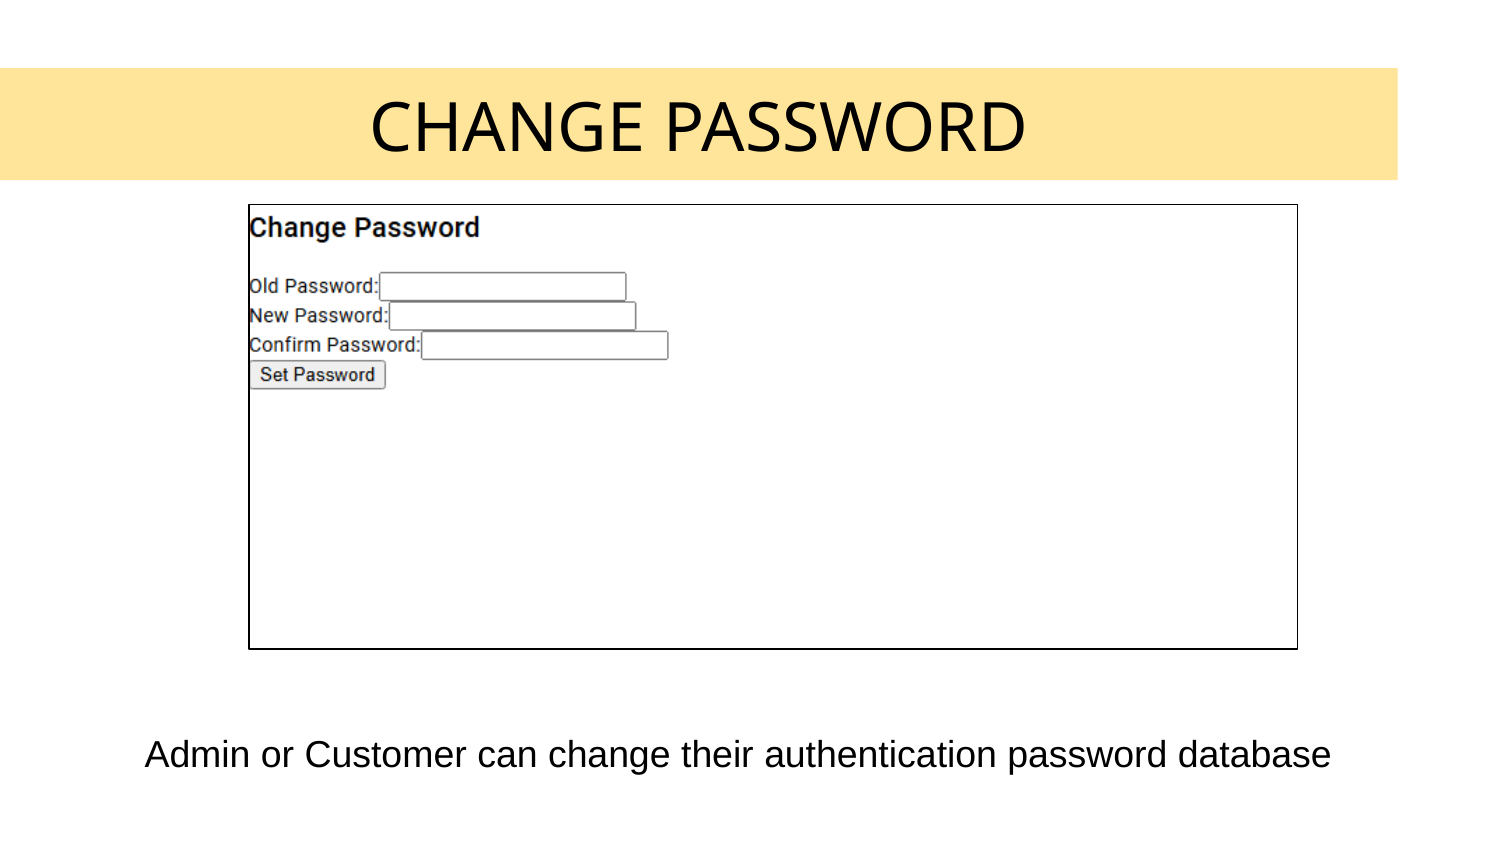

# CHANGE PASSWORD
Admin or Customer can change their authentication password database